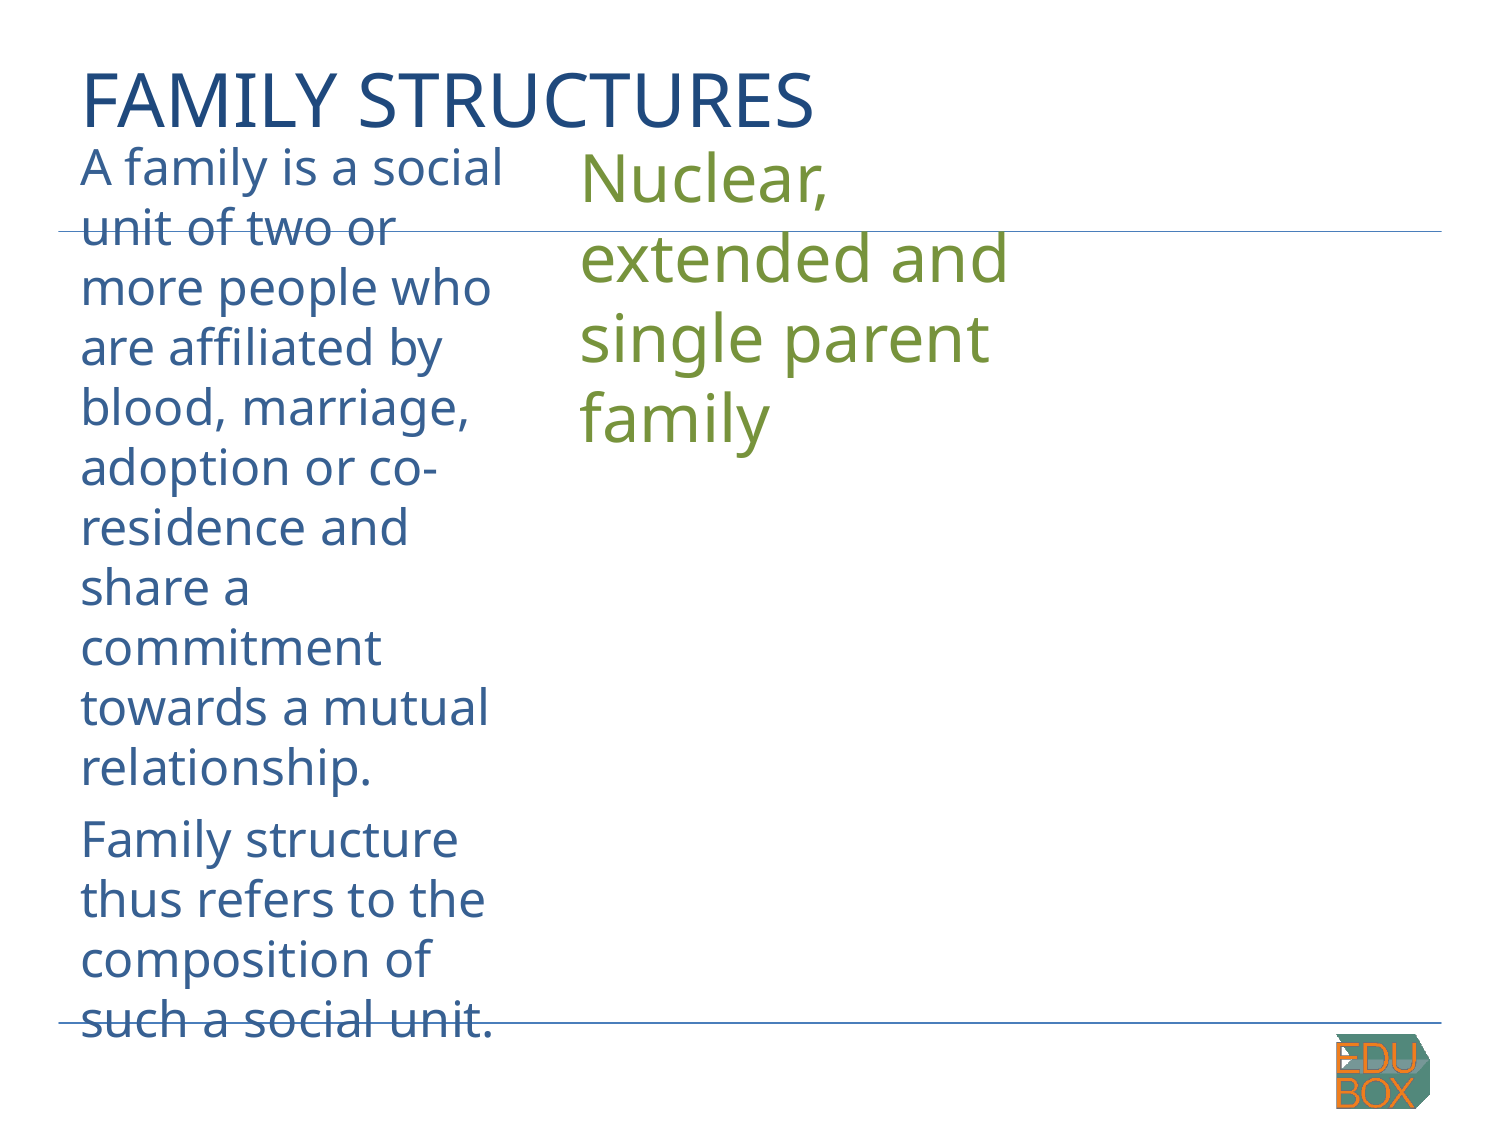

# FAMILY STRUCTURES
A family is a social unit of two or more people who are affiliated by blood, marriage, adoption or co-residence and share a commitment towards a mutual relationship.
Family structure thus refers to the composition of such a social unit.
Nuclear, extended and single parent family